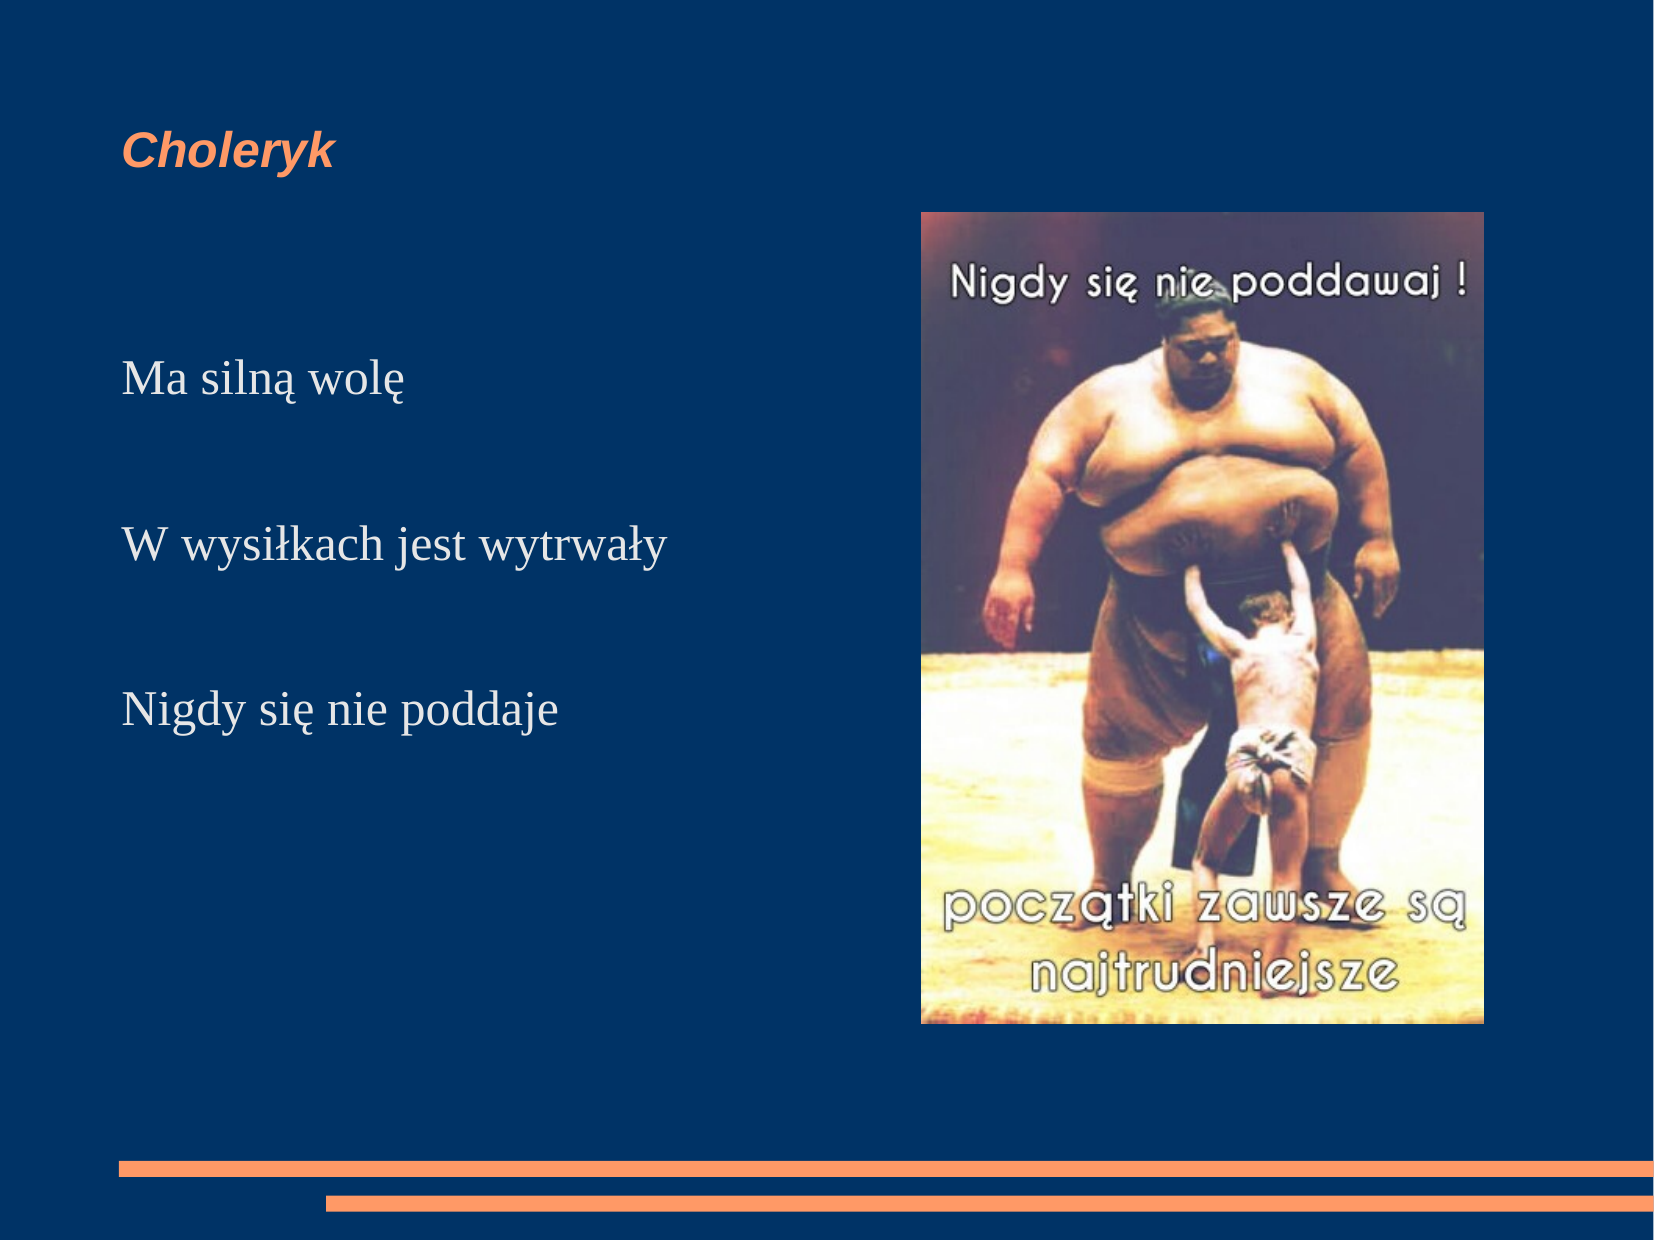

# Choleryk
Ma silną wolę
W wysiłkach jest wytrwały
Nigdy się nie poddaje